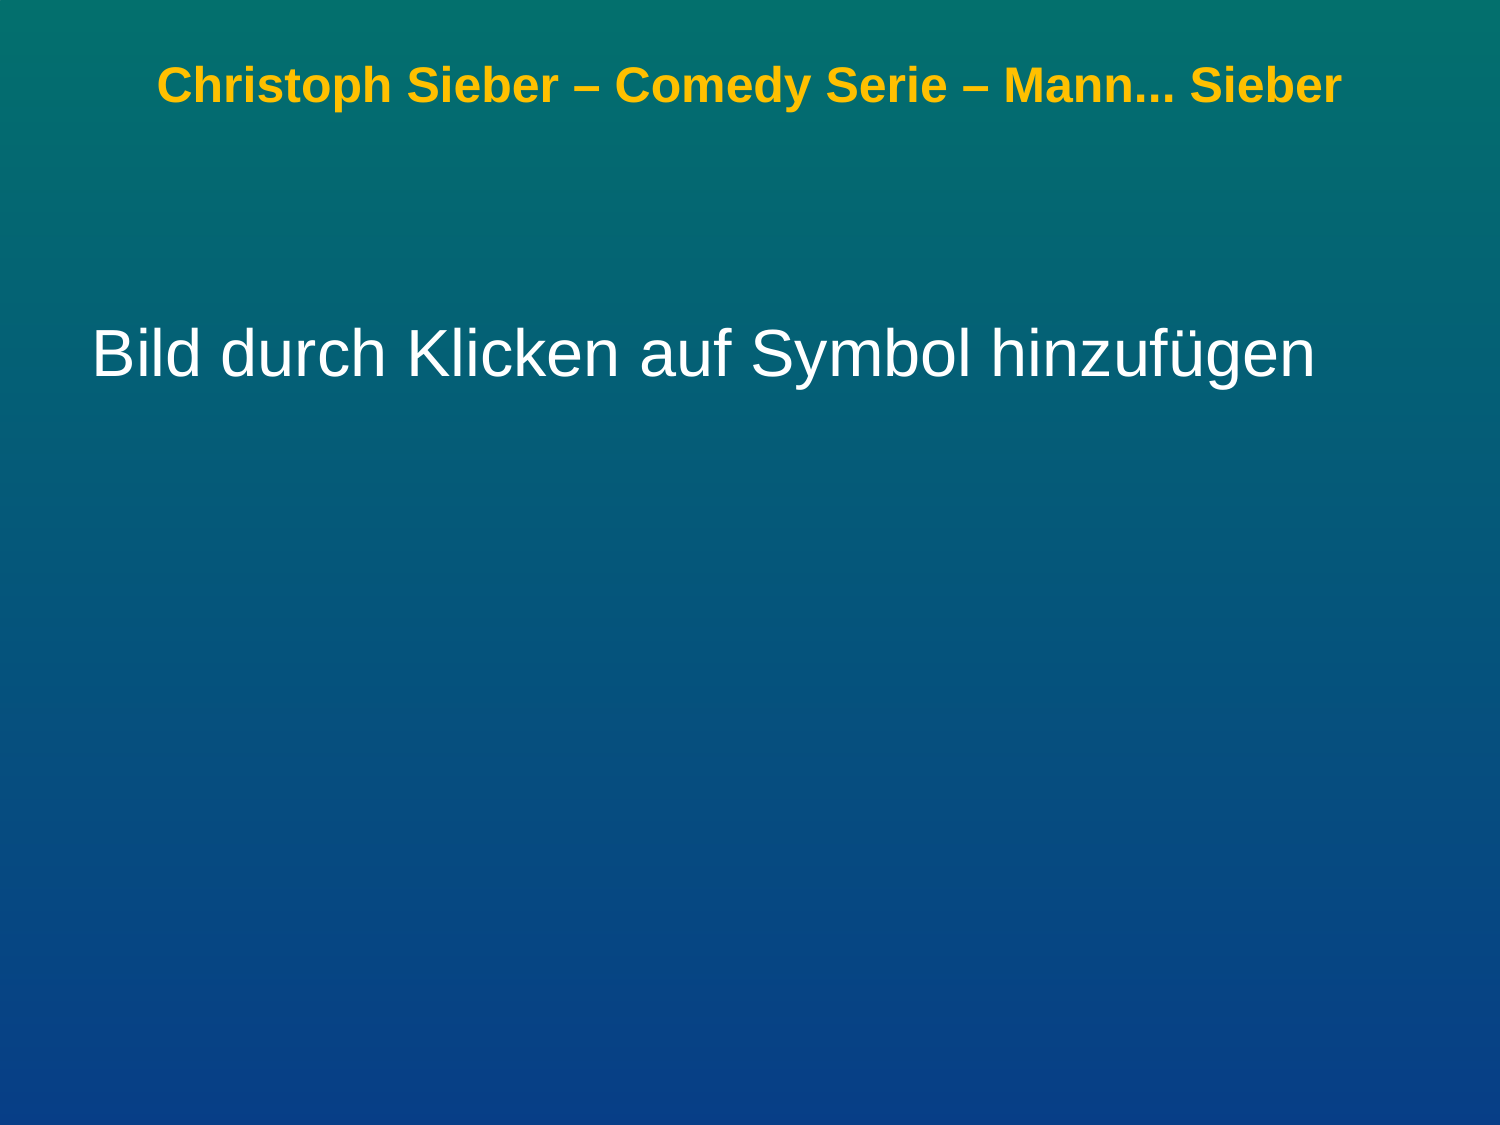

# Christoph Sieber – Comedy Serie – Mann... Sieber